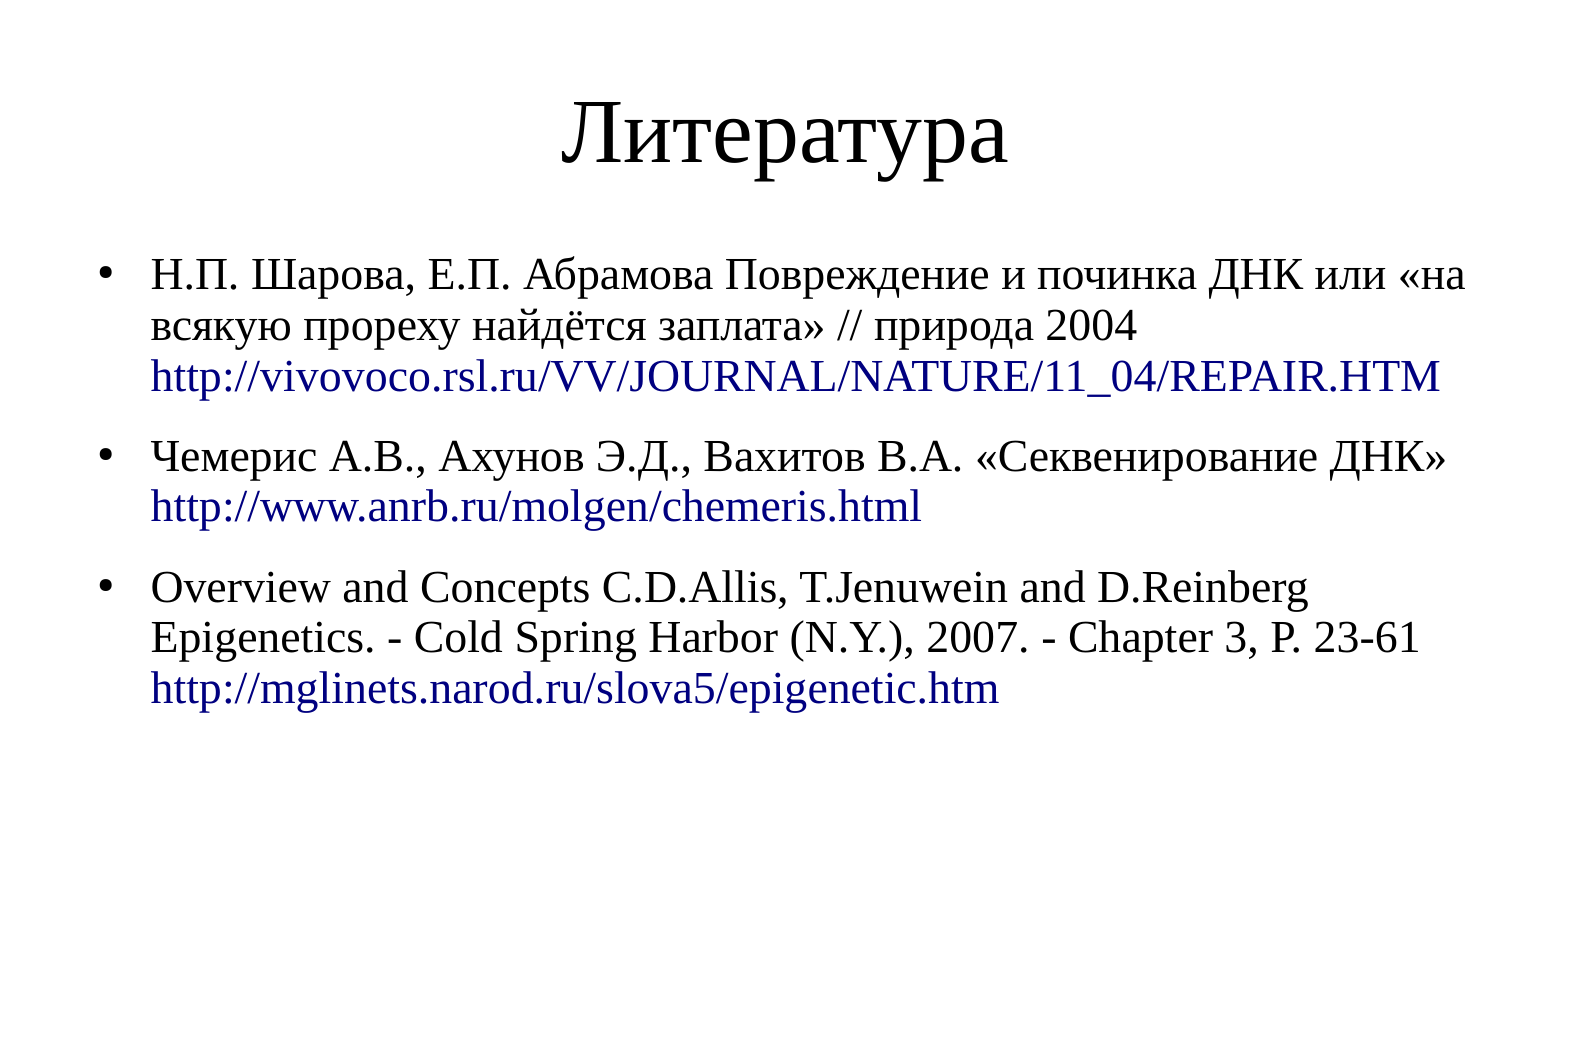

# Литература
Н.П. Шарова, Е.П. Абрамова Повреждение и починка ДНК или «на всякую прореху найдётся заплата» // природа 2004 http://vivovoco.rsl.ru/VV/JOURNAL/NATURE/11_04/REPAIR.HTM
Чемерис А.В., Ахунов Э.Д., Вахитов В.А. «Секвенирование ДНК» http://www.anrb.ru/molgen/chemeris.html
Overview and Concepts C.D.Allis, T.Jenuwein and D.Reinberg Epigenetics. - Cold Spring Harbor (N.Y.), 2007. - Chapter 3, P. 23-61 http://mglinets.narod.ru/slova5/epigenetic.htm